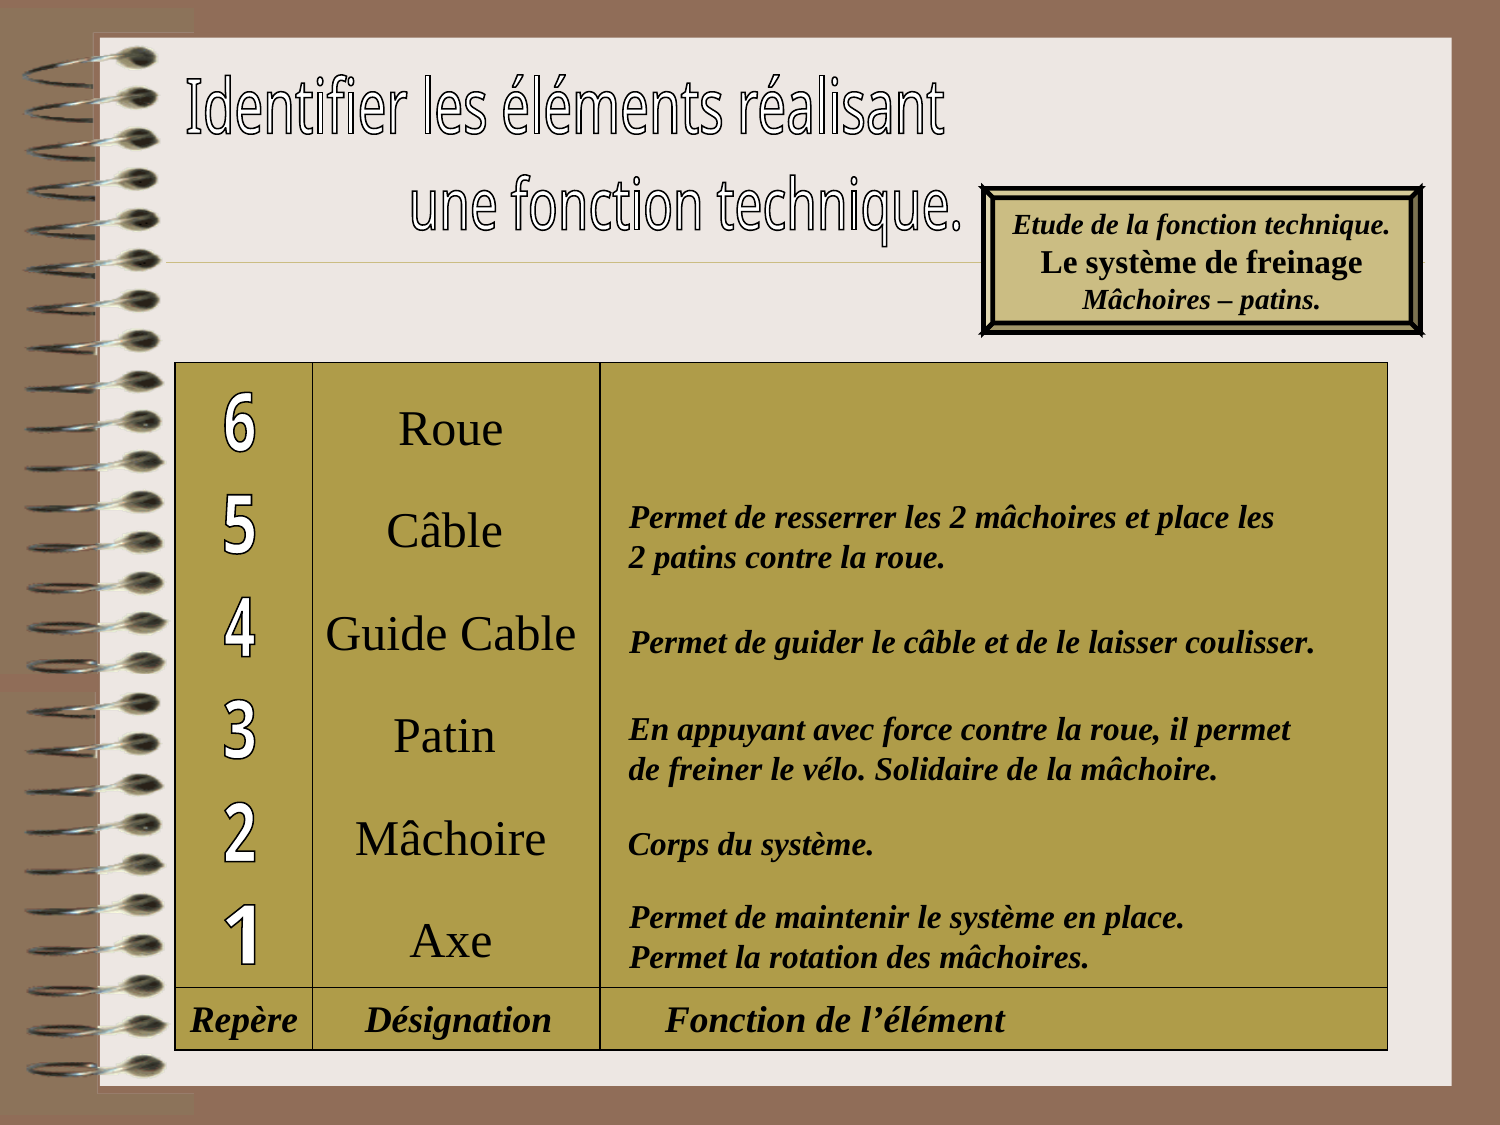

Identifier les éléments réalisant
une fonction technique.
Etude de la fonction technique.
Le système de freinage
Mâchoires – patins.
Roue
6
Permet de resserrer les 2 mâchoires et place les
2 patins contre la roue.
Câble
5
Guide Cable
4
Permet de guider le câble et de le laisser coulisser.
Patin
3
En appuyant avec force contre la roue, il permet
de freiner le vélo. Solidaire de la mâchoire.
Mâchoire
2
Corps du système.
Permet de maintenir le système en place.
Permet la rotation des mâchoires.
Axe
1
Repère
Désignation
Fonction de l’élément